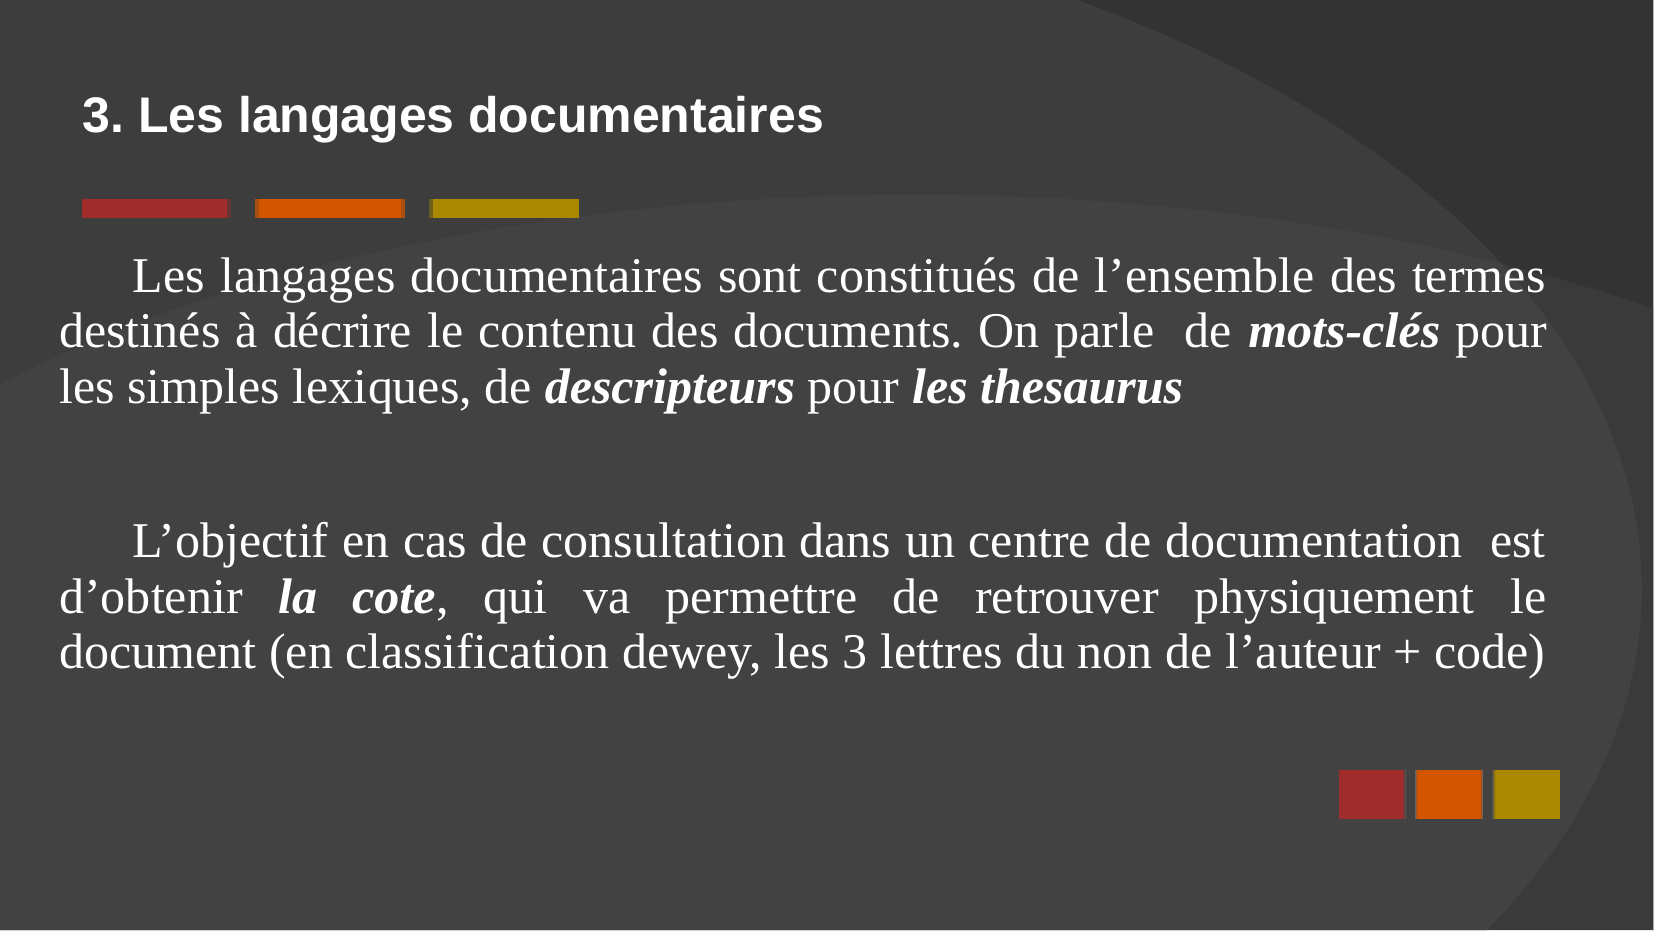

# 3. Les langages documentaires
Les langages documentaires sont constitués de l’ensemble des termes destinés à décrire le contenu des documents. On parle de mots-clés pour les simples lexiques, de descripteurs pour les thesaurus
L’objectif en cas de consultation dans un centre de documentation est d’obtenir la cote, qui va permettre de retrouver physiquement le document (en classification dewey, les 3 lettres du non de l’auteur + code)